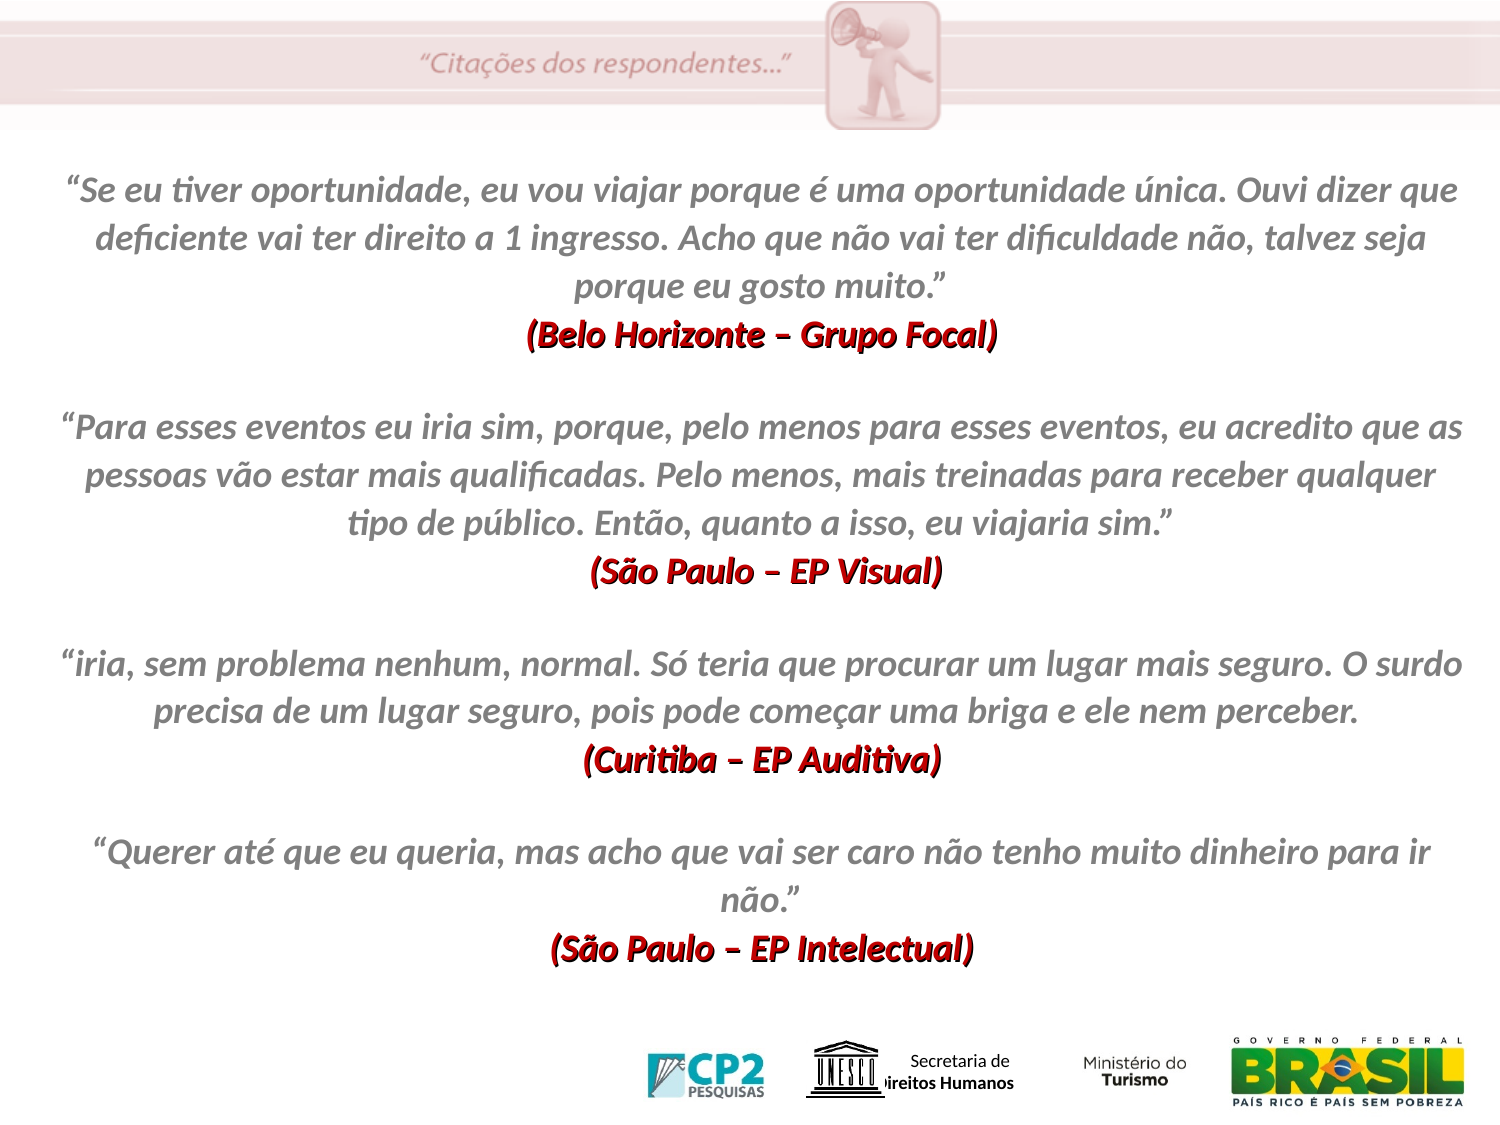

“Se eu tiver oportunidade, eu vou viajar porque é uma oportunidade única. Ouvi dizer que deficiente vai ter direito a 1 ingresso. Acho que não vai ter dificuldade não, talvez seja porque eu gosto muito.”
(Belo Horizonte – Grupo Focal)
“Para esses eventos eu iria sim, porque, pelo menos para esses eventos, eu acredito que as pessoas vão estar mais qualificadas. Pelo menos, mais treinadas para receber qualquer tipo de público. Então, quanto a isso, eu viajaria sim.”
 (São Paulo – EP Visual)
“iria, sem problema nenhum, normal. Só teria que procurar um lugar mais seguro. O surdo precisa de um lugar seguro, pois pode começar uma briga e ele nem perceber.
(Curitiba – EP Auditiva)
“Querer até que eu queria, mas acho que vai ser caro não tenho muito dinheiro para ir não.”
(São Paulo – EP Intelectual)